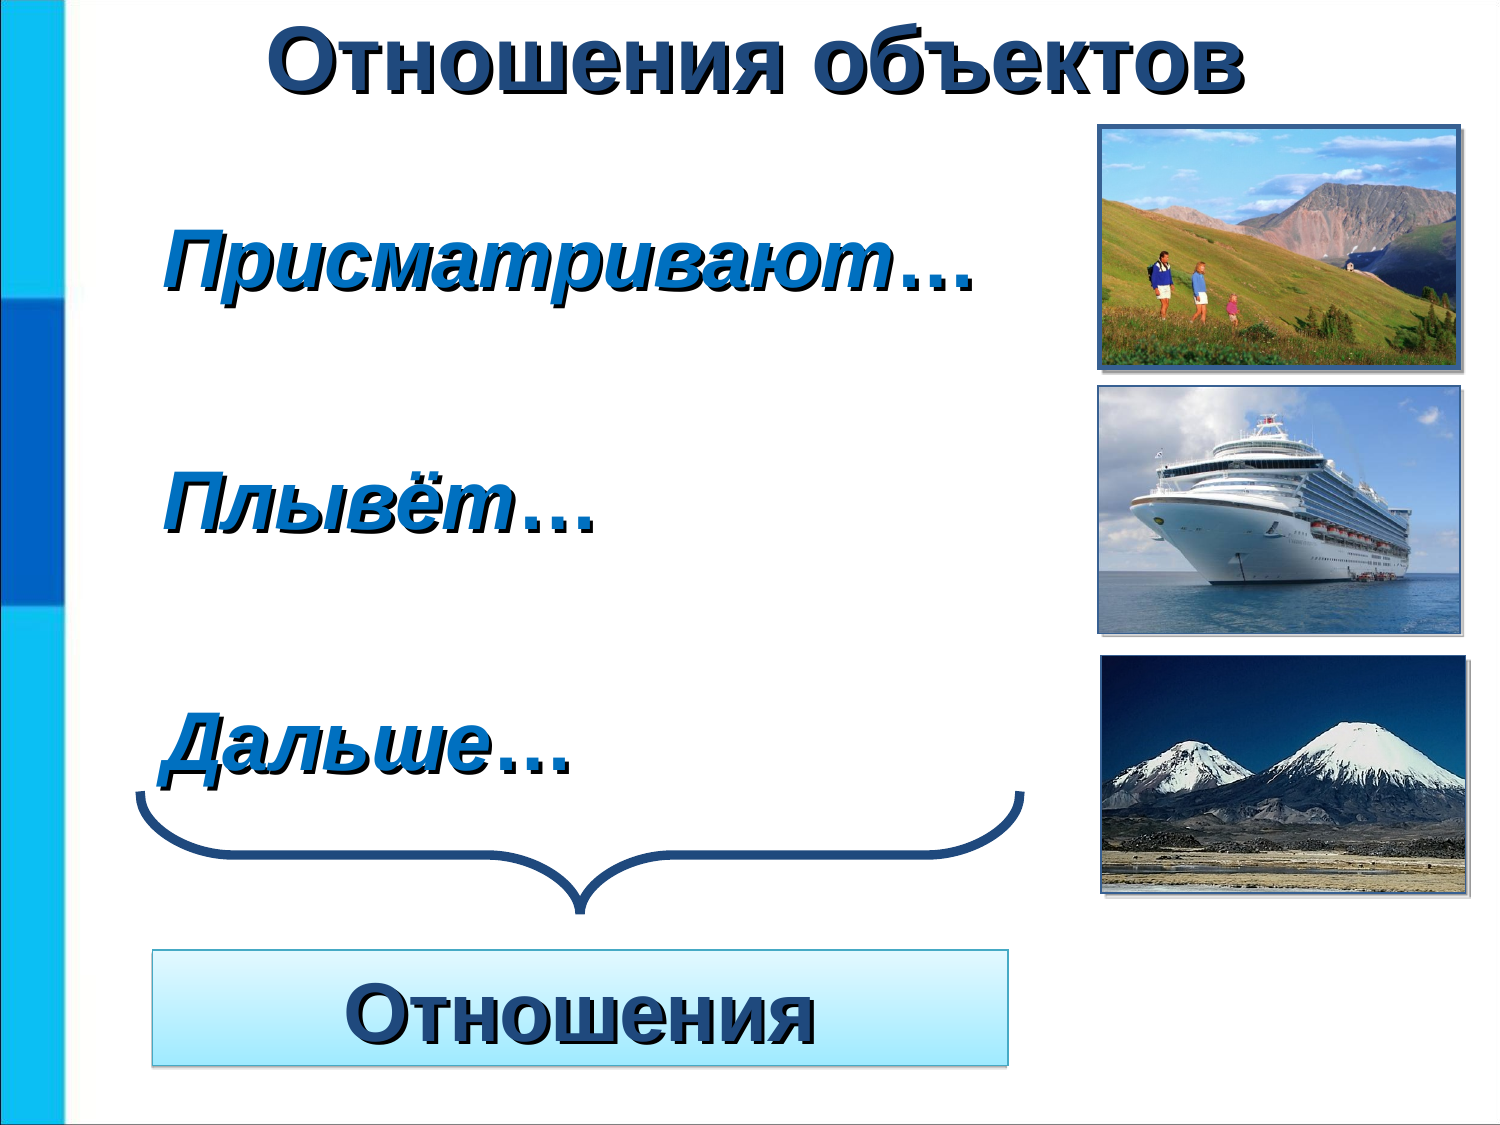

Отношения объектов
# Присматривают…
Плывёт…
Дальше…
Отношения